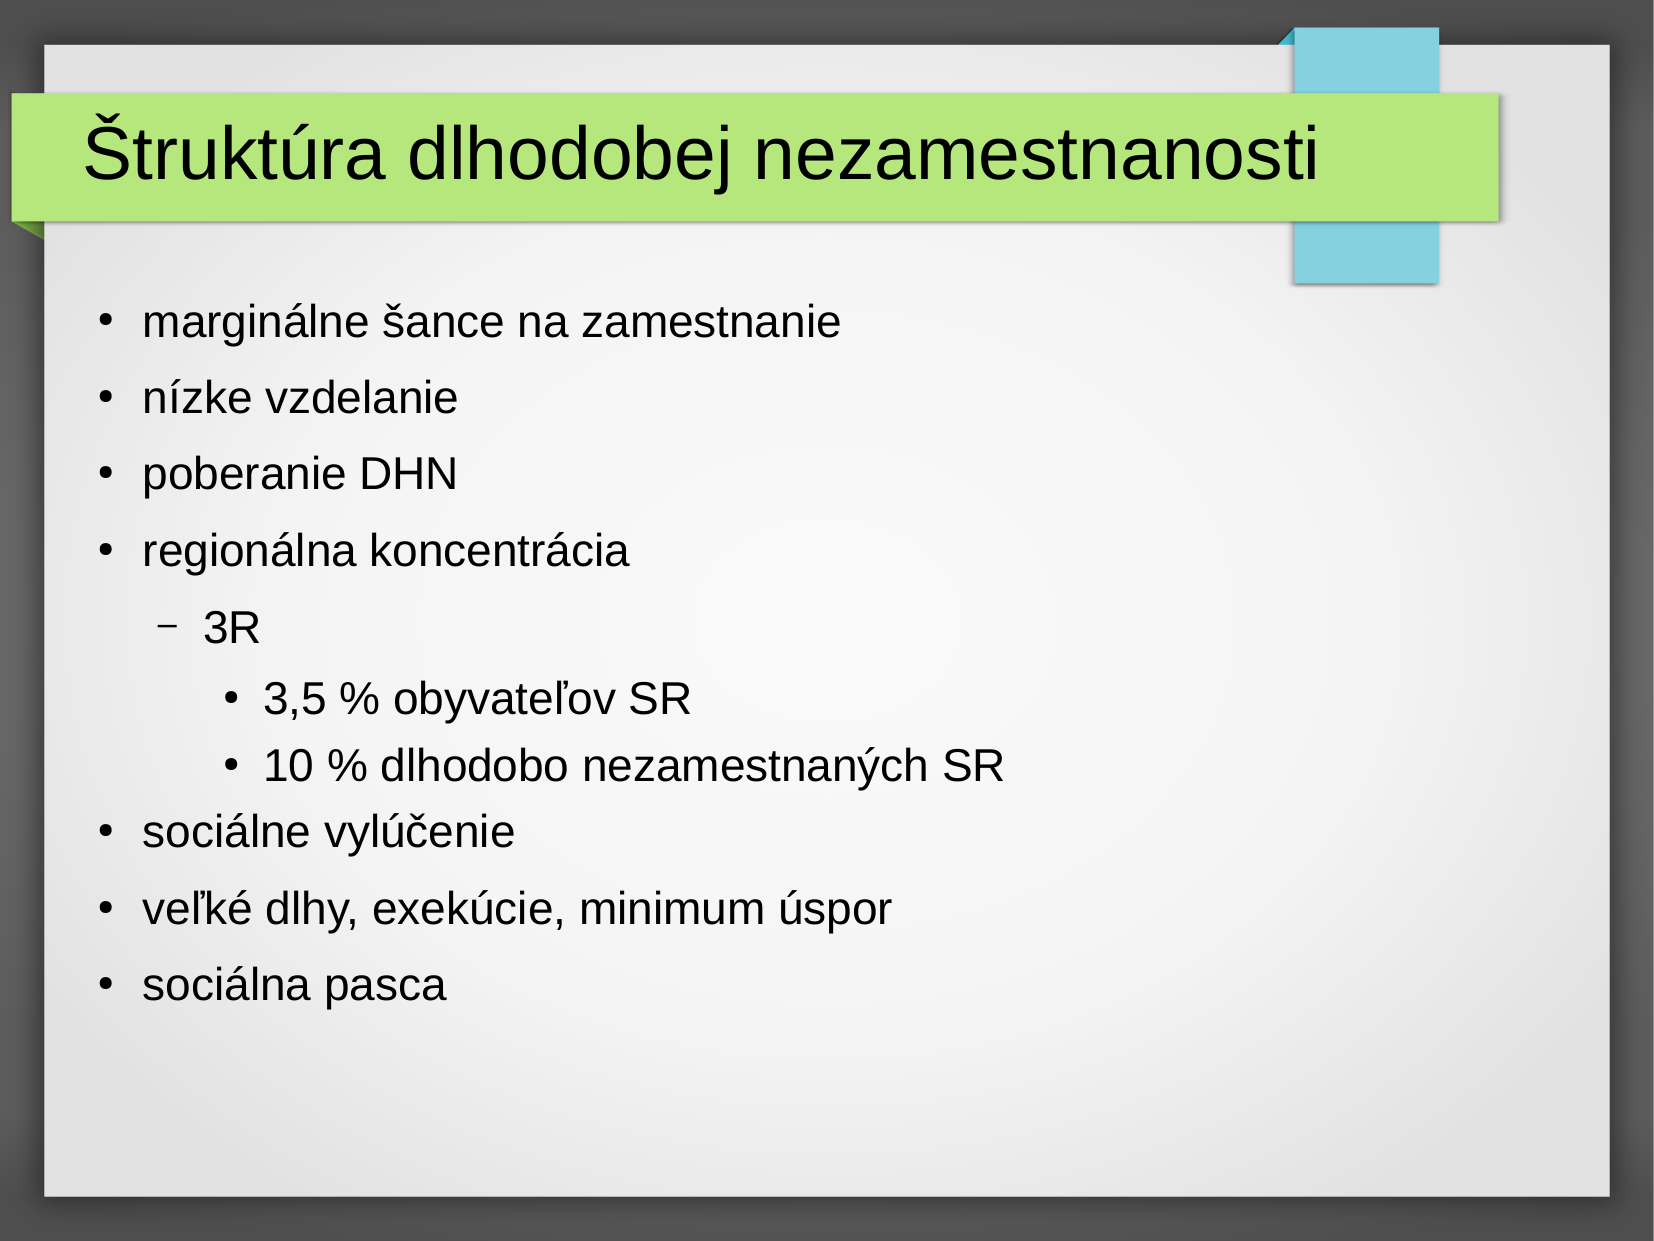

# Štruktúra dlhodobej nezamestnanosti
marginálne šance na zamestnanie
nízke vzdelanie
poberanie DHN
regionálna koncentrácia
3R
3,5 % obyvateľov SR
10 % dlhodobo nezamestnaných SR
sociálne vylúčenie
veľké dlhy, exekúcie, minimum úspor
sociálna pasca